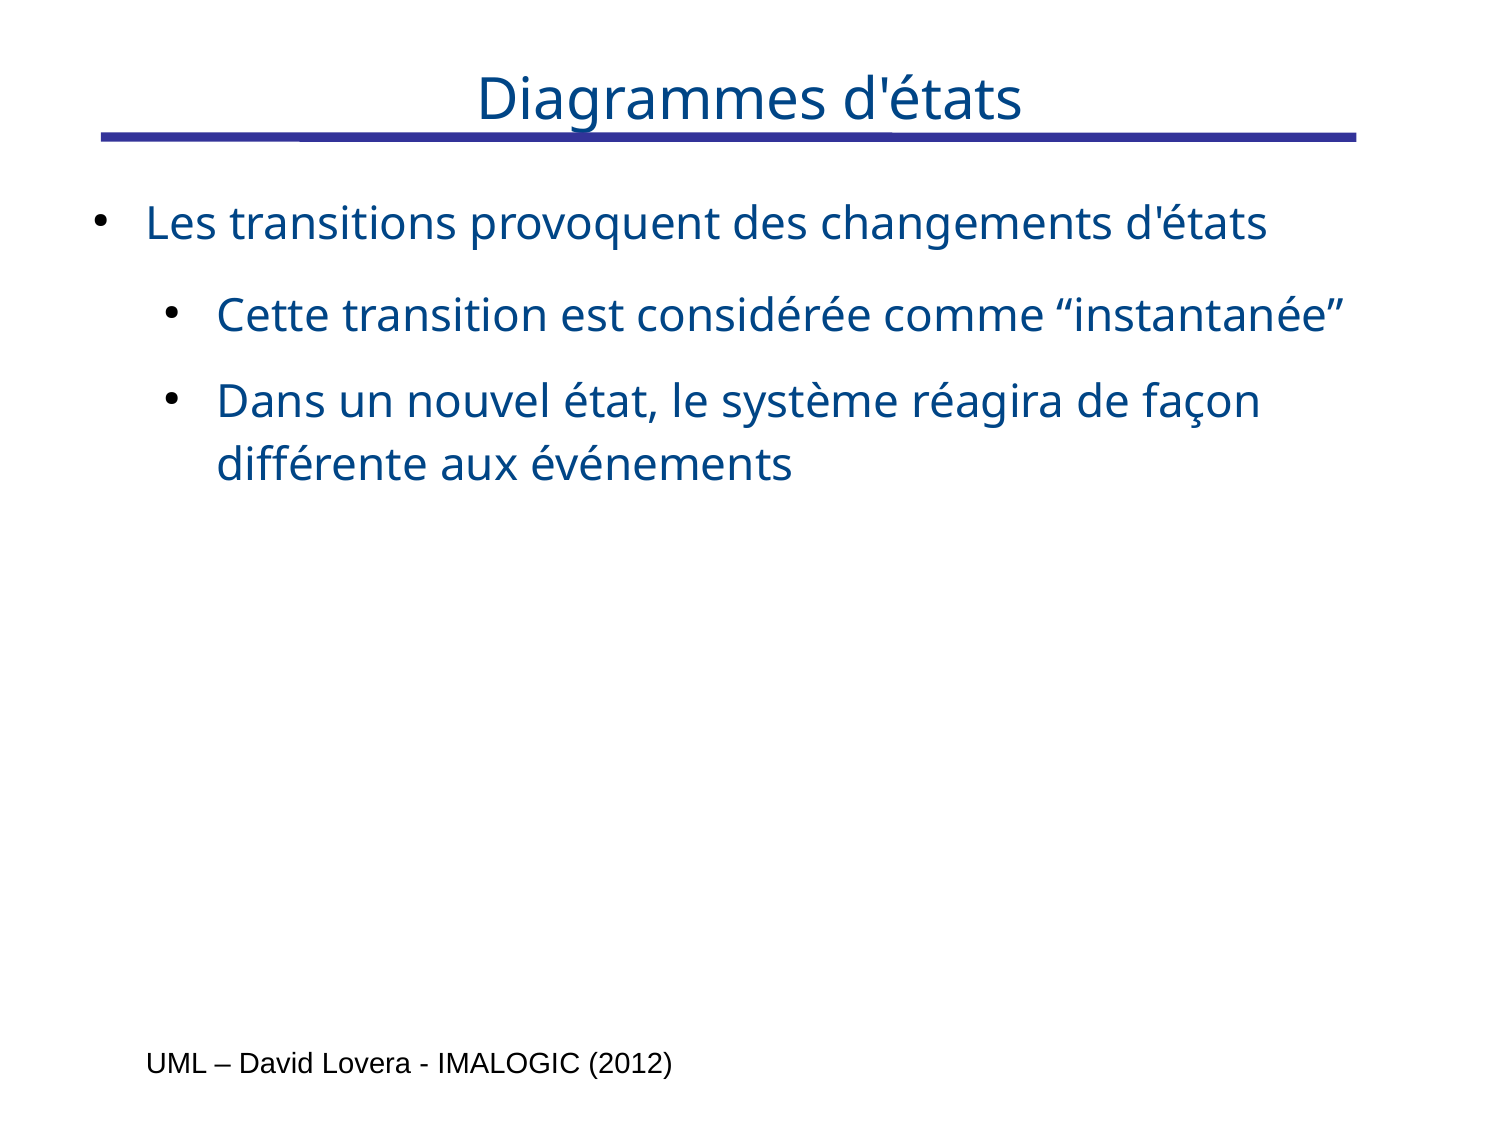

# Diagrammes d'états
Les transitions provoquent des changements d'états
Cette transition est considérée comme “instantanée”
Dans un nouvel état, le système réagira de façon différente aux événements
UML – David Lovera - IMALOGIC (2012)